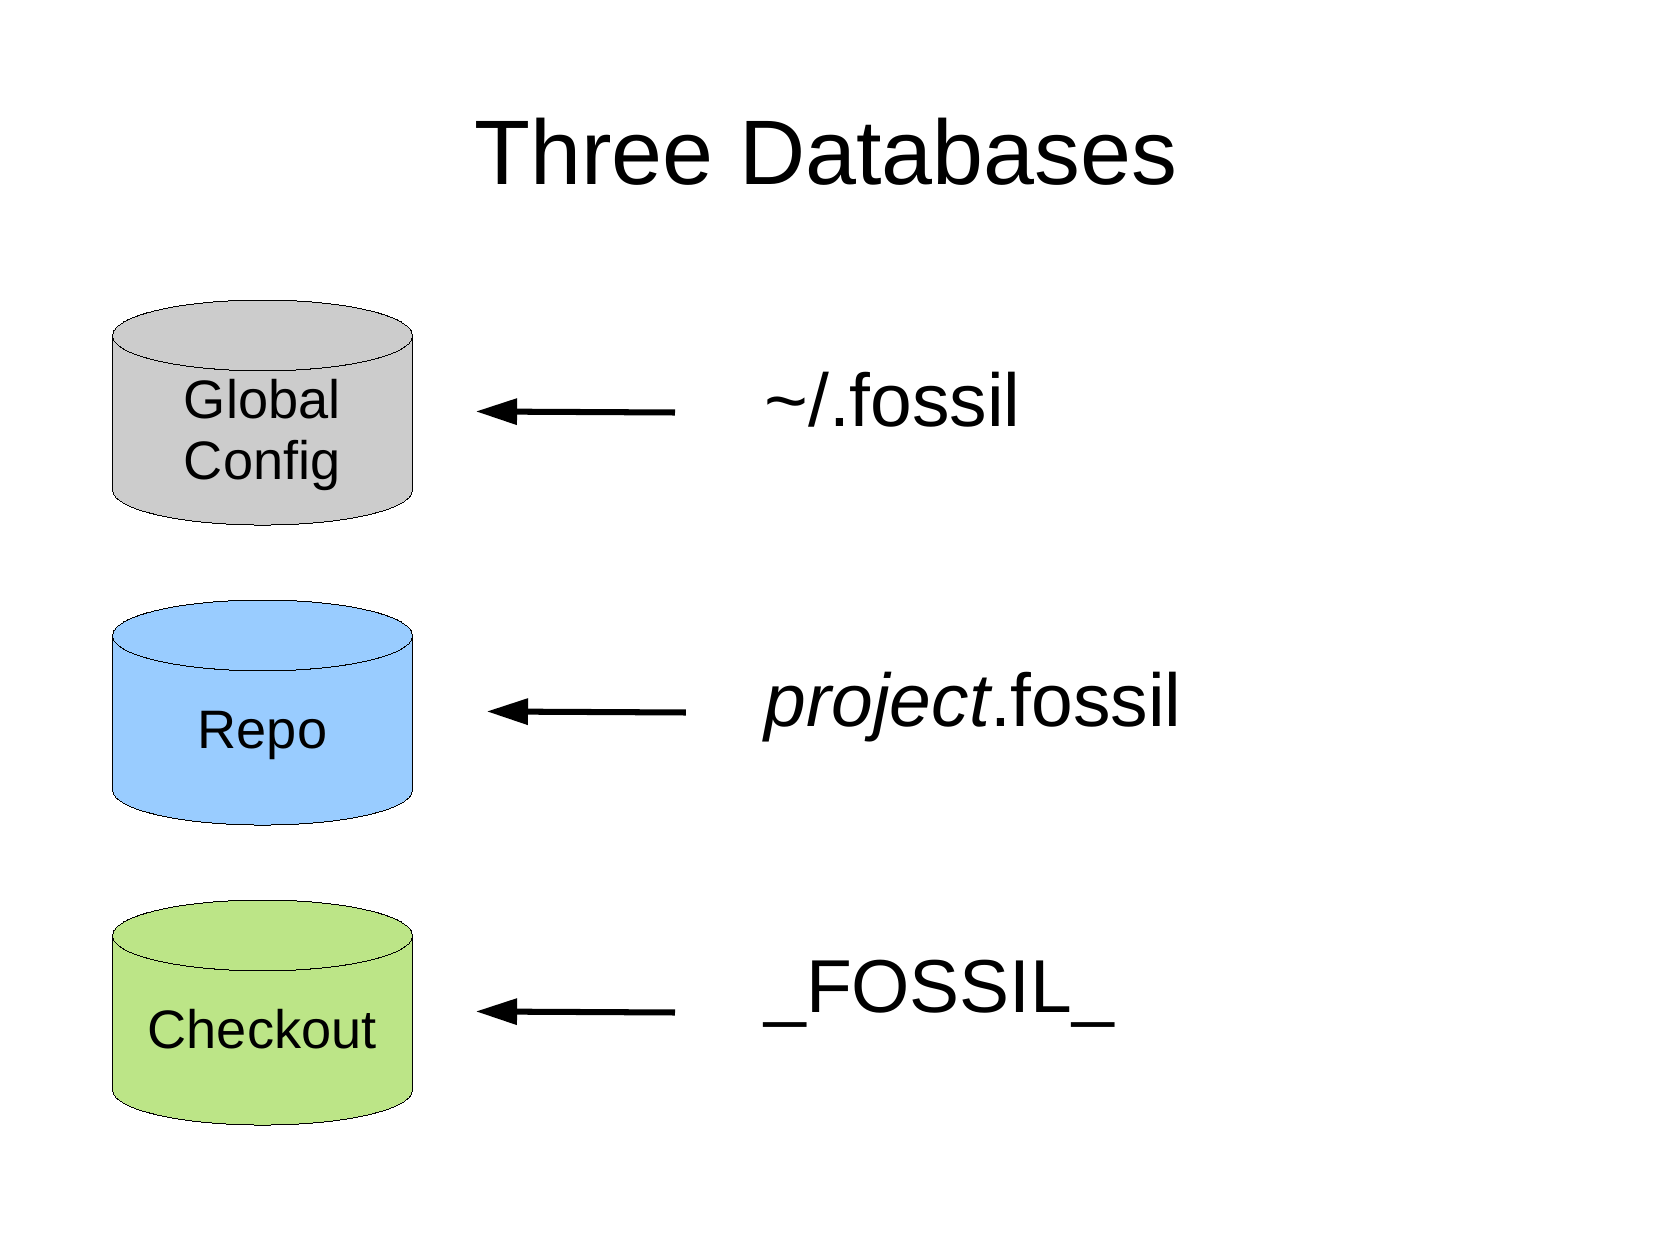

# Three Databases
Global
Config
~/.fossil
Repo
project.fossil
Checkout
_FOSSIL_